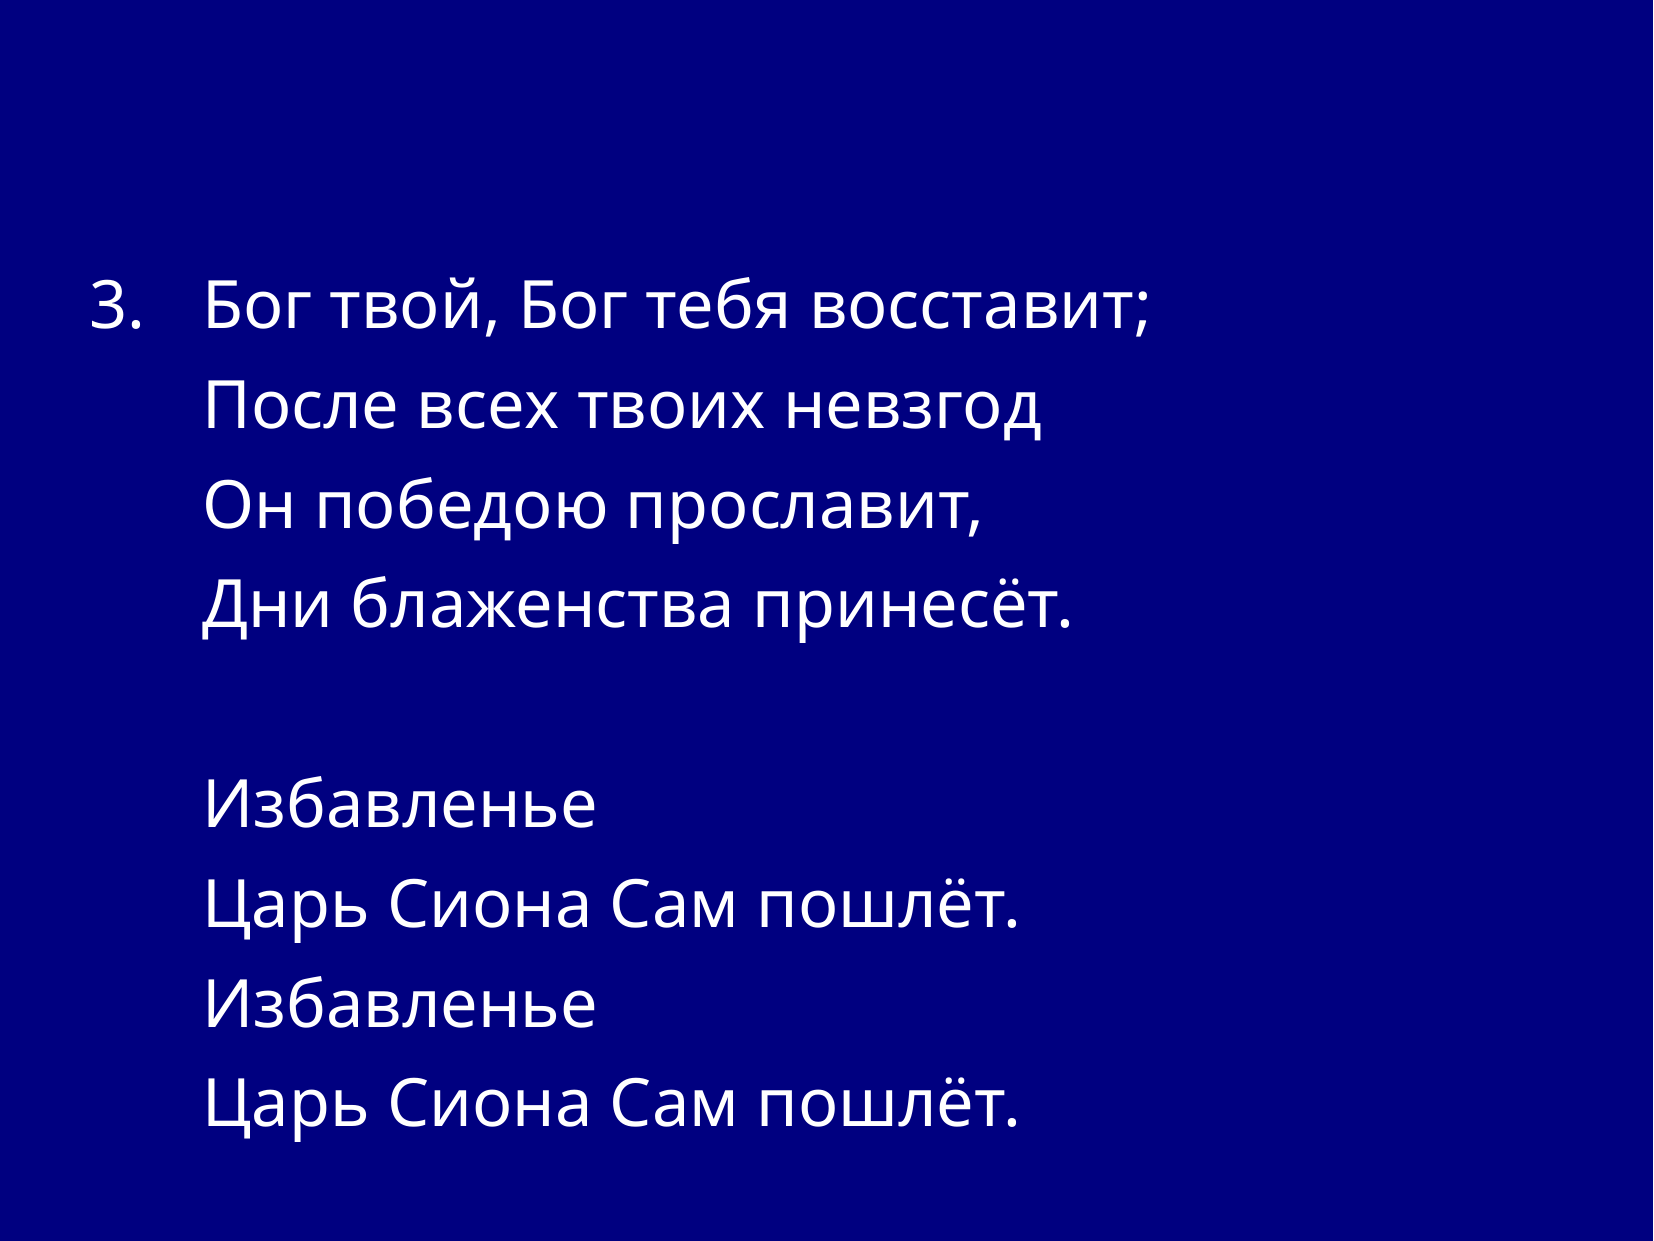

3.	Бог твой, Бог тебя восставит;
	После всех твоих невзгод
	Он победою прославит,
	Дни блаженства принесёт.
	Избавленье
	Царь Сиона Сам пошлёт.
	Избавленье
	Царь Сиона Сам пошлёт.